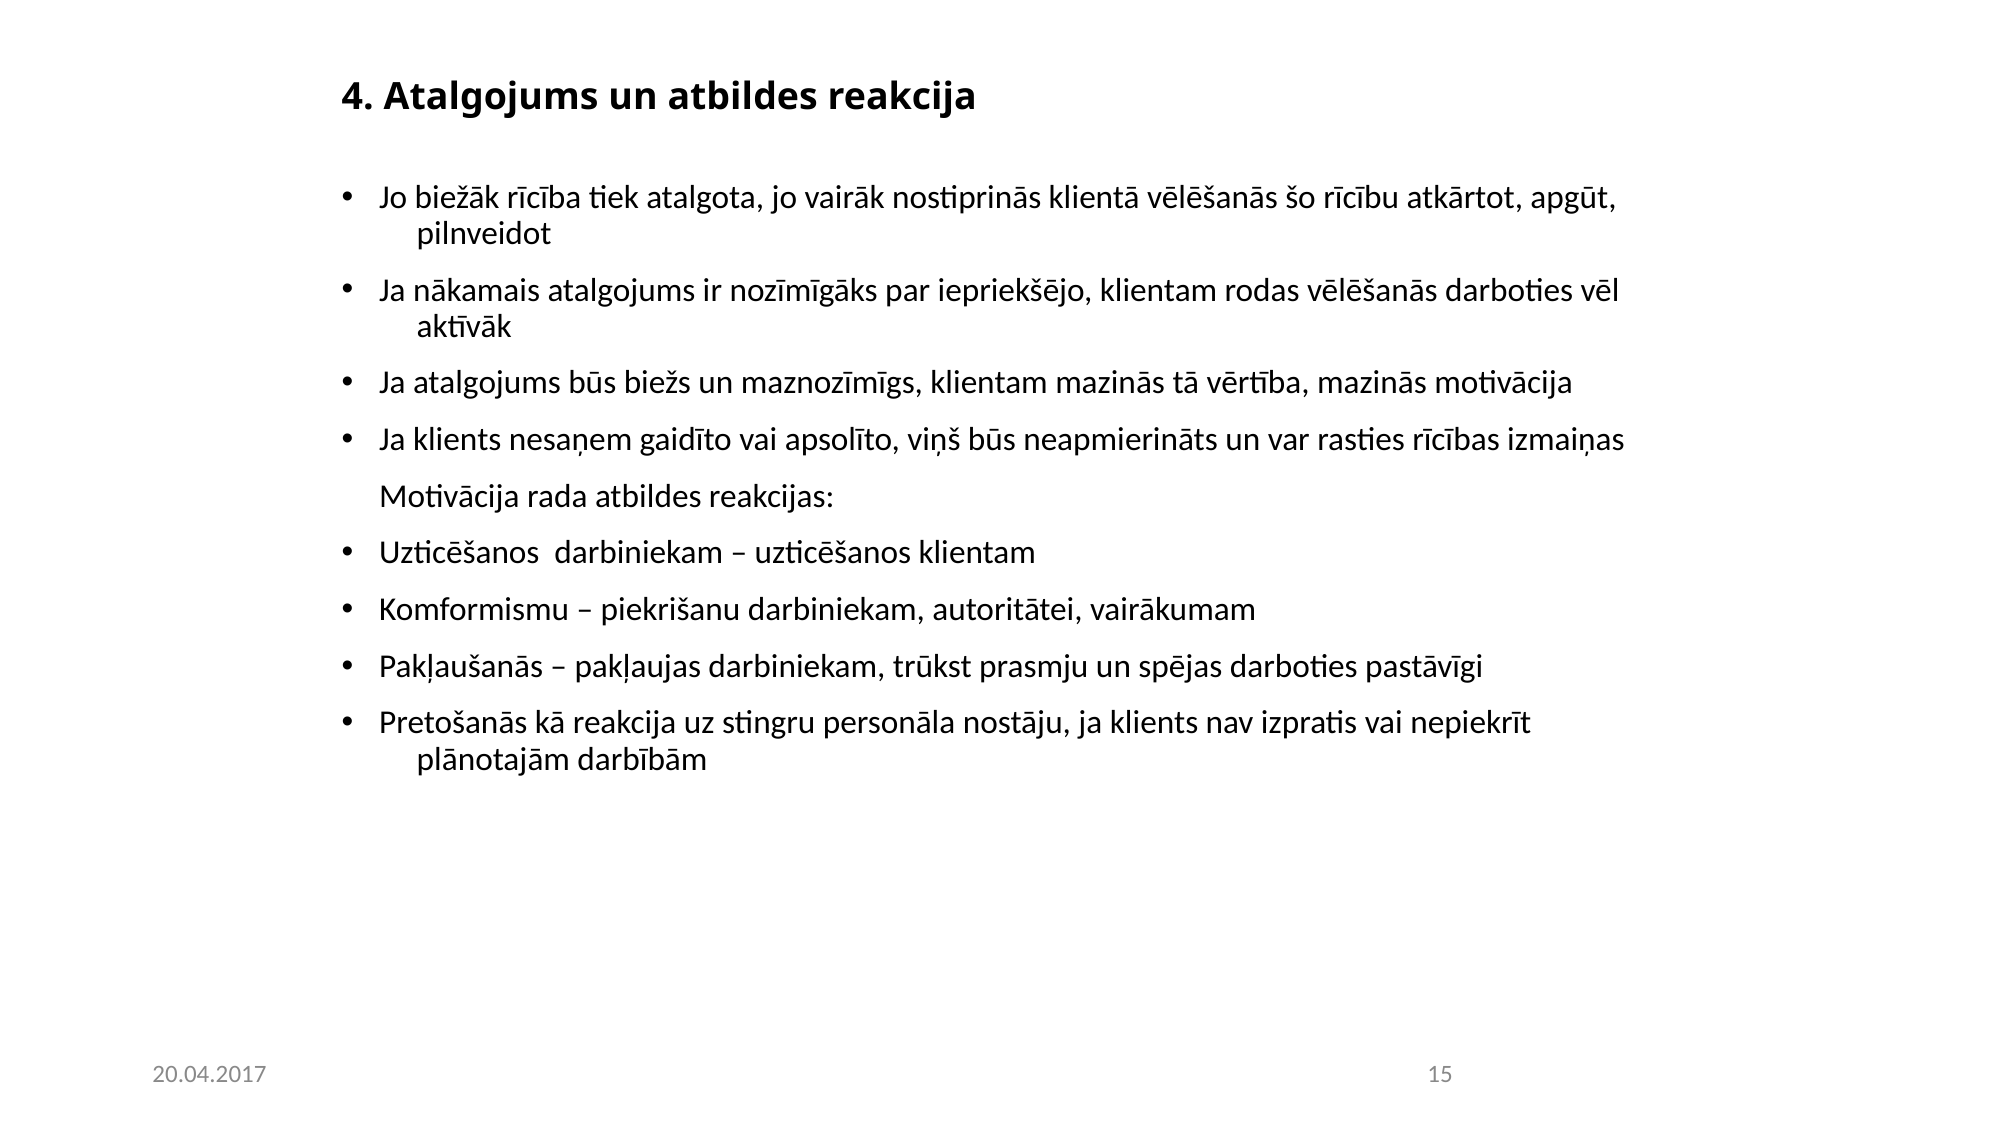

# 4. Atalgojums un atbildes reakcija
Jo biežāk rīcība tiek atalgota, jo vairāk nostiprinās klientā vēlēšanās šo rīcību atkārtot, apgūt, pilnveidot
Ja nākamais atalgojums ir nozīmīgāks par iepriekšējo, klientam rodas vēlēšanās darboties vēl aktīvāk
Ja atalgojums būs biežs un maznozīmīgs, klientam mazinās tā vērtība, mazinās motivācija
Ja klients nesaņem gaidīto vai apsolīto, viņš būs neapmierināts un var rasties rīcības izmaiņas
Motivācija rada atbildes reakcijas:
Uzticēšanos darbiniekam – uzticēšanos klientam
Komformismu – piekrišanu darbiniekam, autoritātei, vairākumam
Pakļaušanās – pakļaujas darbiniekam, trūkst prasmju un spējas darboties pastāvīgi
Pretošanās kā reakcija uz stingru personāla nostāju, ja klients nav izpratis vai nepiekrīt plānotajām darbībām
20.04.2017